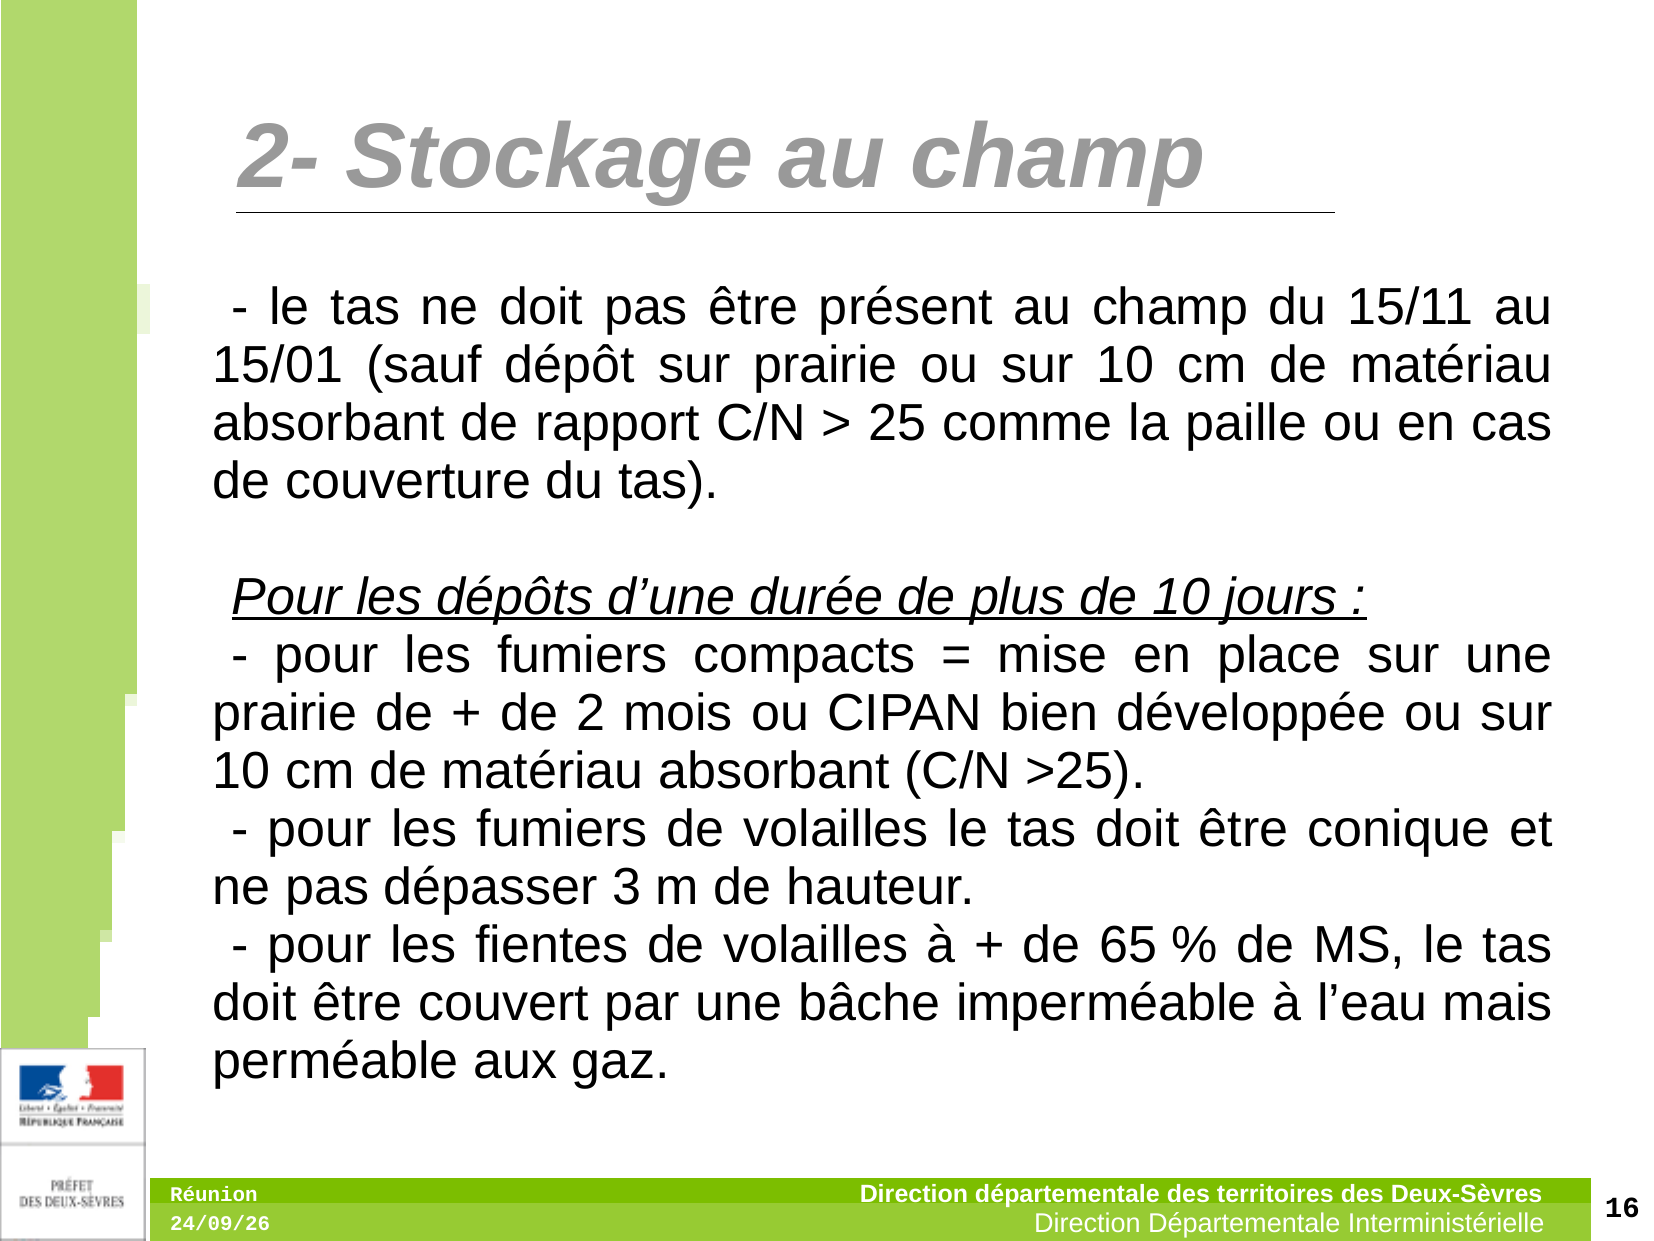

2- Stockage au champ
- le tas ne doit pas être présent au champ du 15/11 au 15/01 (sauf dépôt sur prairie ou sur 10 cm de matériau absorbant de rapport C/N > 25 comme la paille ou en cas de couverture du tas).
Pour les dépôts d’une durée de plus de 10 jours :
- pour les fumiers compacts = mise en place sur une prairie de + de 2 mois ou CIPAN bien développée ou sur 10 cm de matériau absorbant (C/N >25).
- pour les fumiers de volailles le tas doit être conique et ne pas dépasser 3 m de hauteur.
- pour les fientes de volailles à + de 65 % de MS, le tas doit être couvert par une bâche imperméable à l’eau mais perméable aux gaz.
Réunion